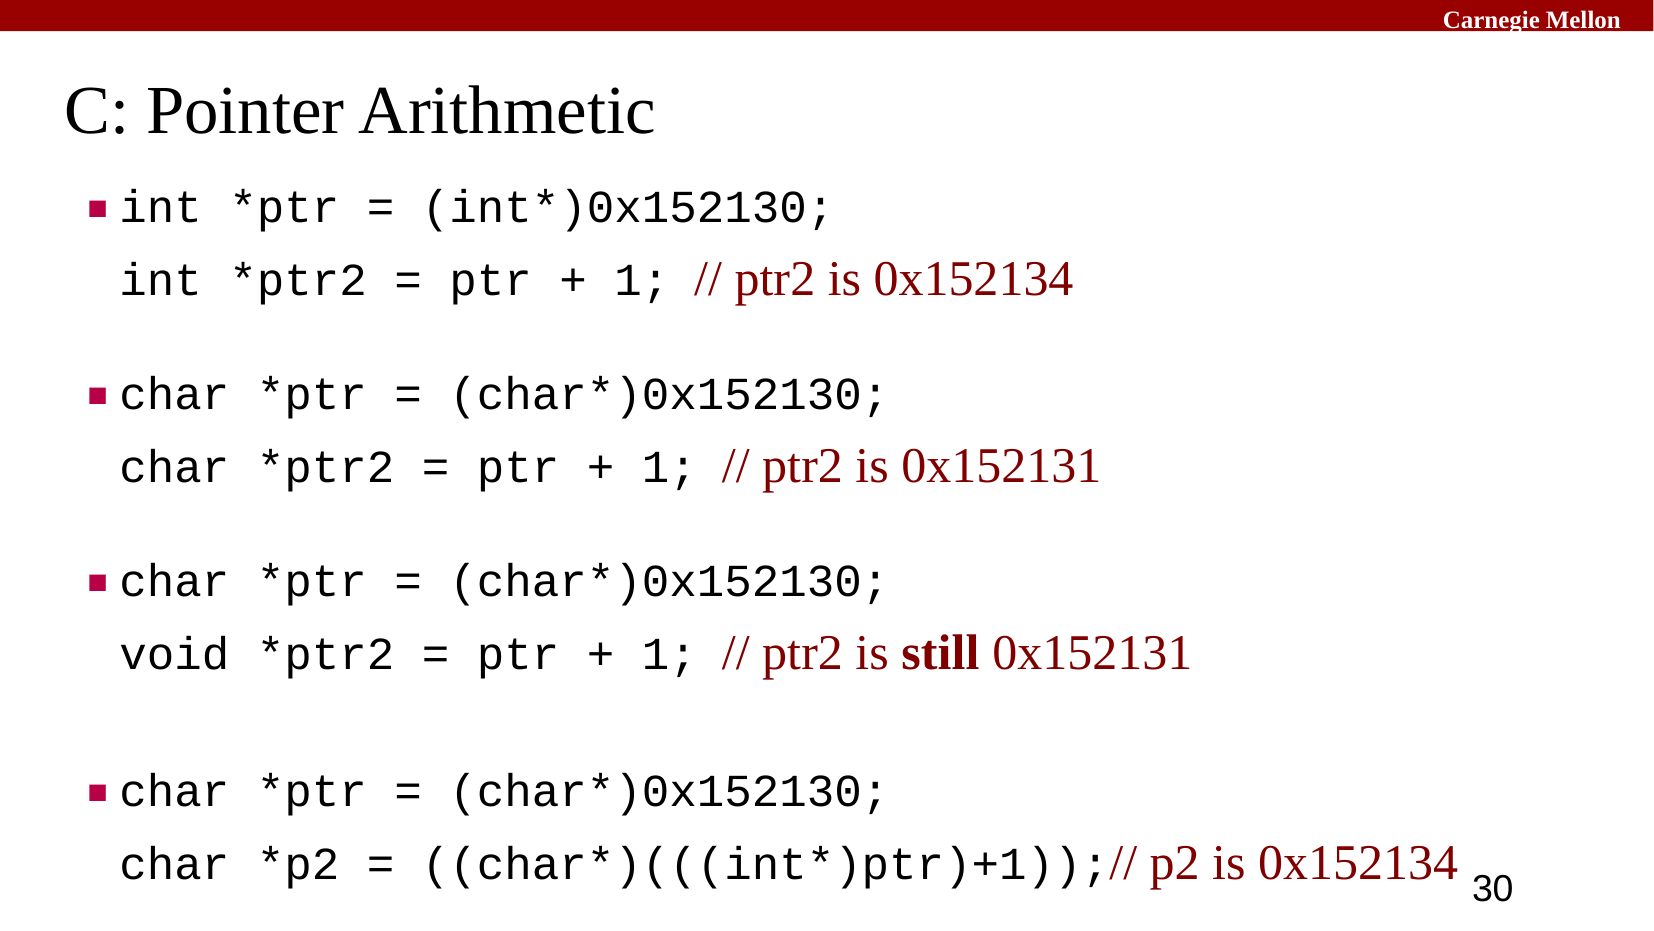

# C: Pointer Arithmetic
int *ptr = (int*)0x152130;
int *ptr2 = ptr + 1; // ptr2 is 0x152134
char *ptr = (char*)0x152130;
char *ptr2 = ptr + 1; // ptr2 is 0x152131
char *ptr = (char*)0x152130;
void *ptr2 = ptr + 1; // ptr2 is still 0x152131
char *ptr = (char*)0x152130;
char *p2 = ((char*)(((int*)ptr)+1));// p2 is 0x152134